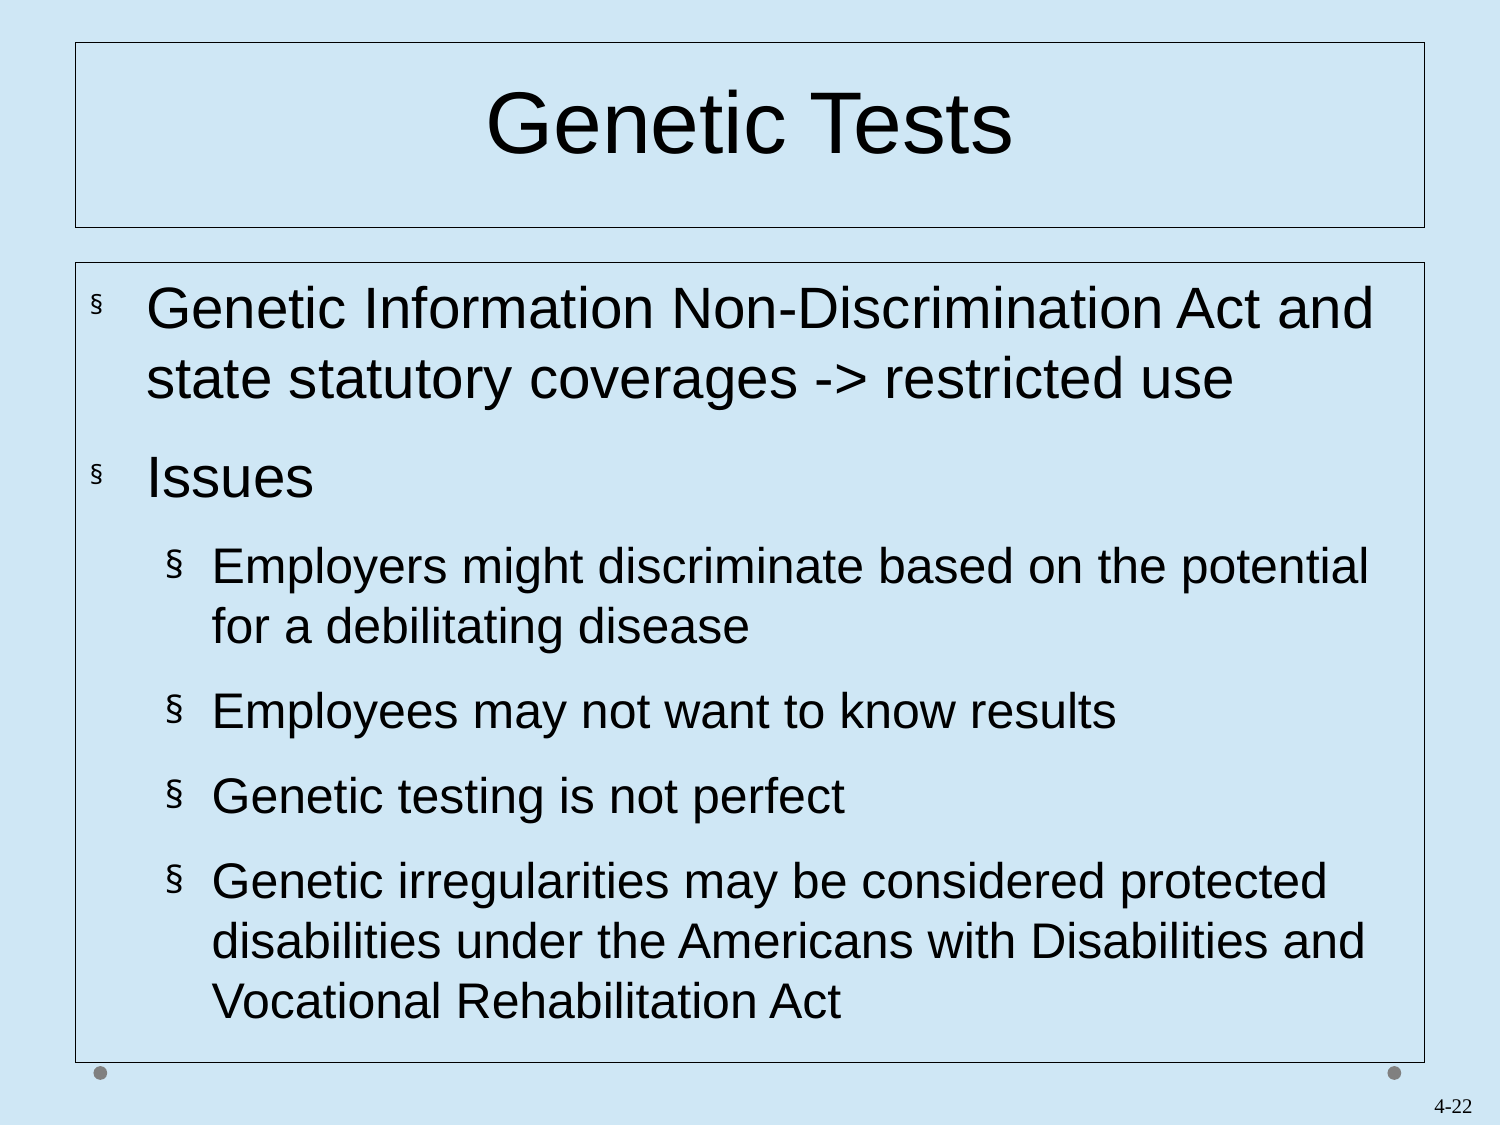

# Genetic Tests
Genetic Information Non-Discrimination Act and state statutory coverages -> restricted use
Issues
Employers might discriminate based on the potential for a debilitating disease
Employees may not want to know results
Genetic testing is not perfect
Genetic irregularities may be considered protected disabilities under the Americans with Disabilities and Vocational Rehabilitation Act